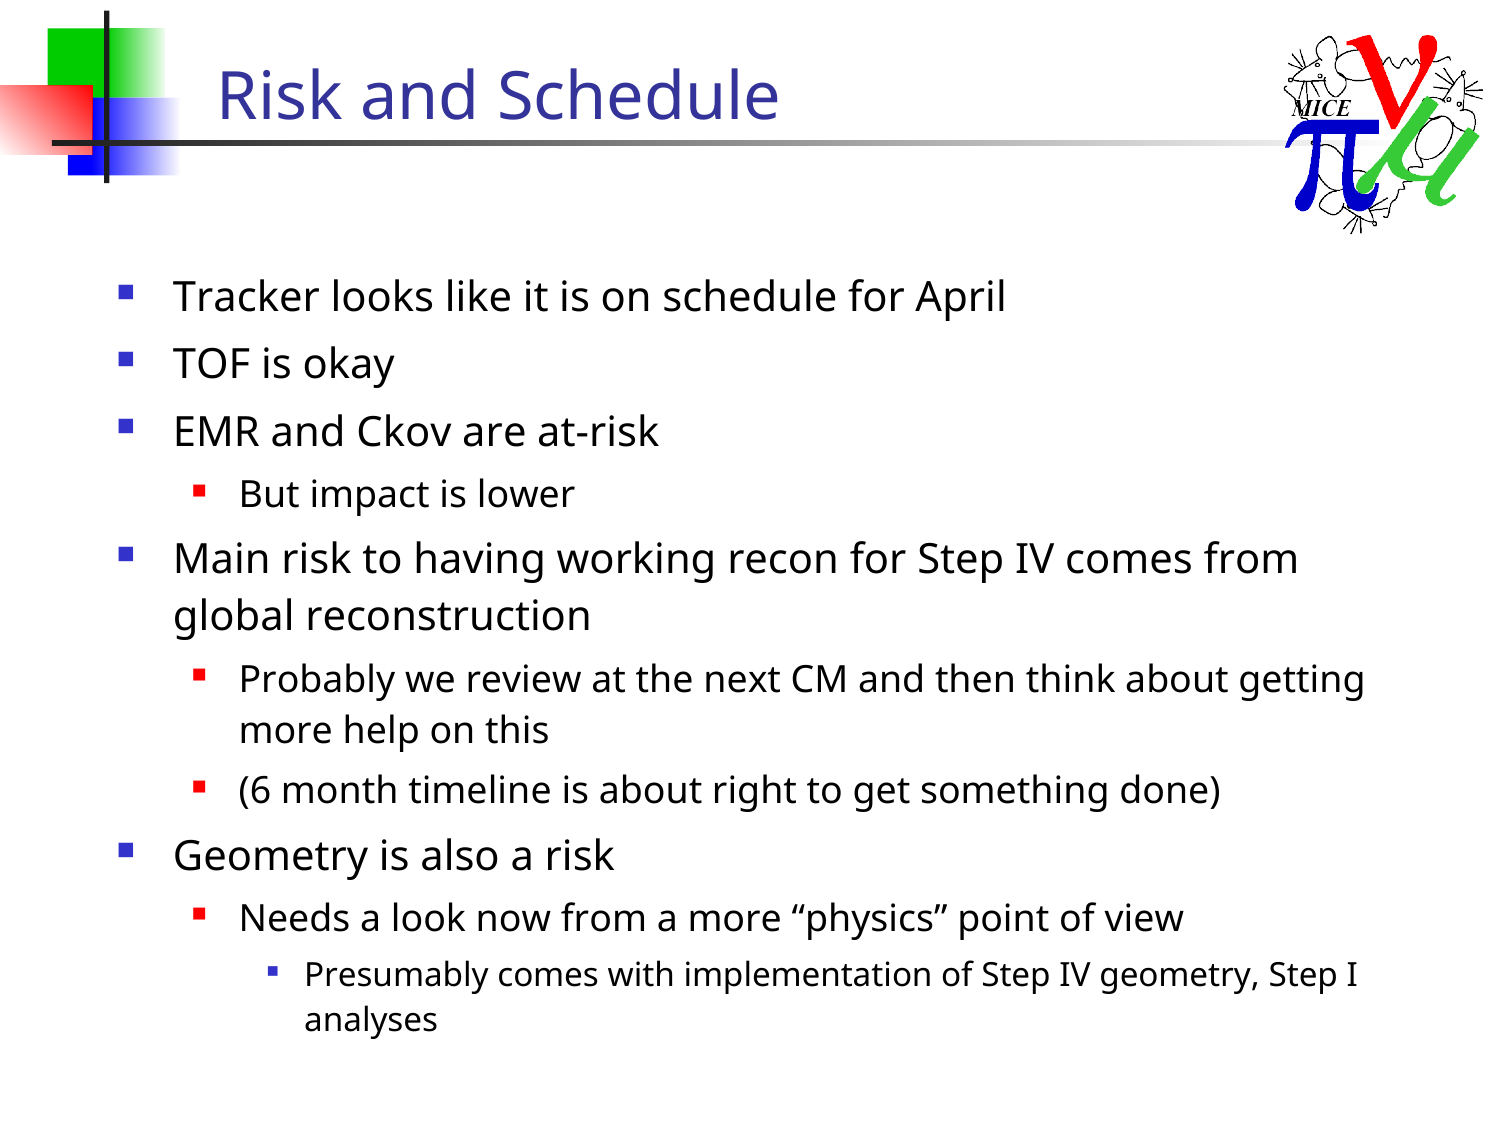

# Risk and Schedule
Tracker looks like it is on schedule for April
TOF is okay
EMR and Ckov are at-risk
But impact is lower
Main risk to having working recon for Step IV comes from global reconstruction
Probably we review at the next CM and then think about getting more help on this
(6 month timeline is about right to get something done)
Geometry is also a risk
Needs a look now from a more “physics” point of view
Presumably comes with implementation of Step IV geometry, Step I analyses